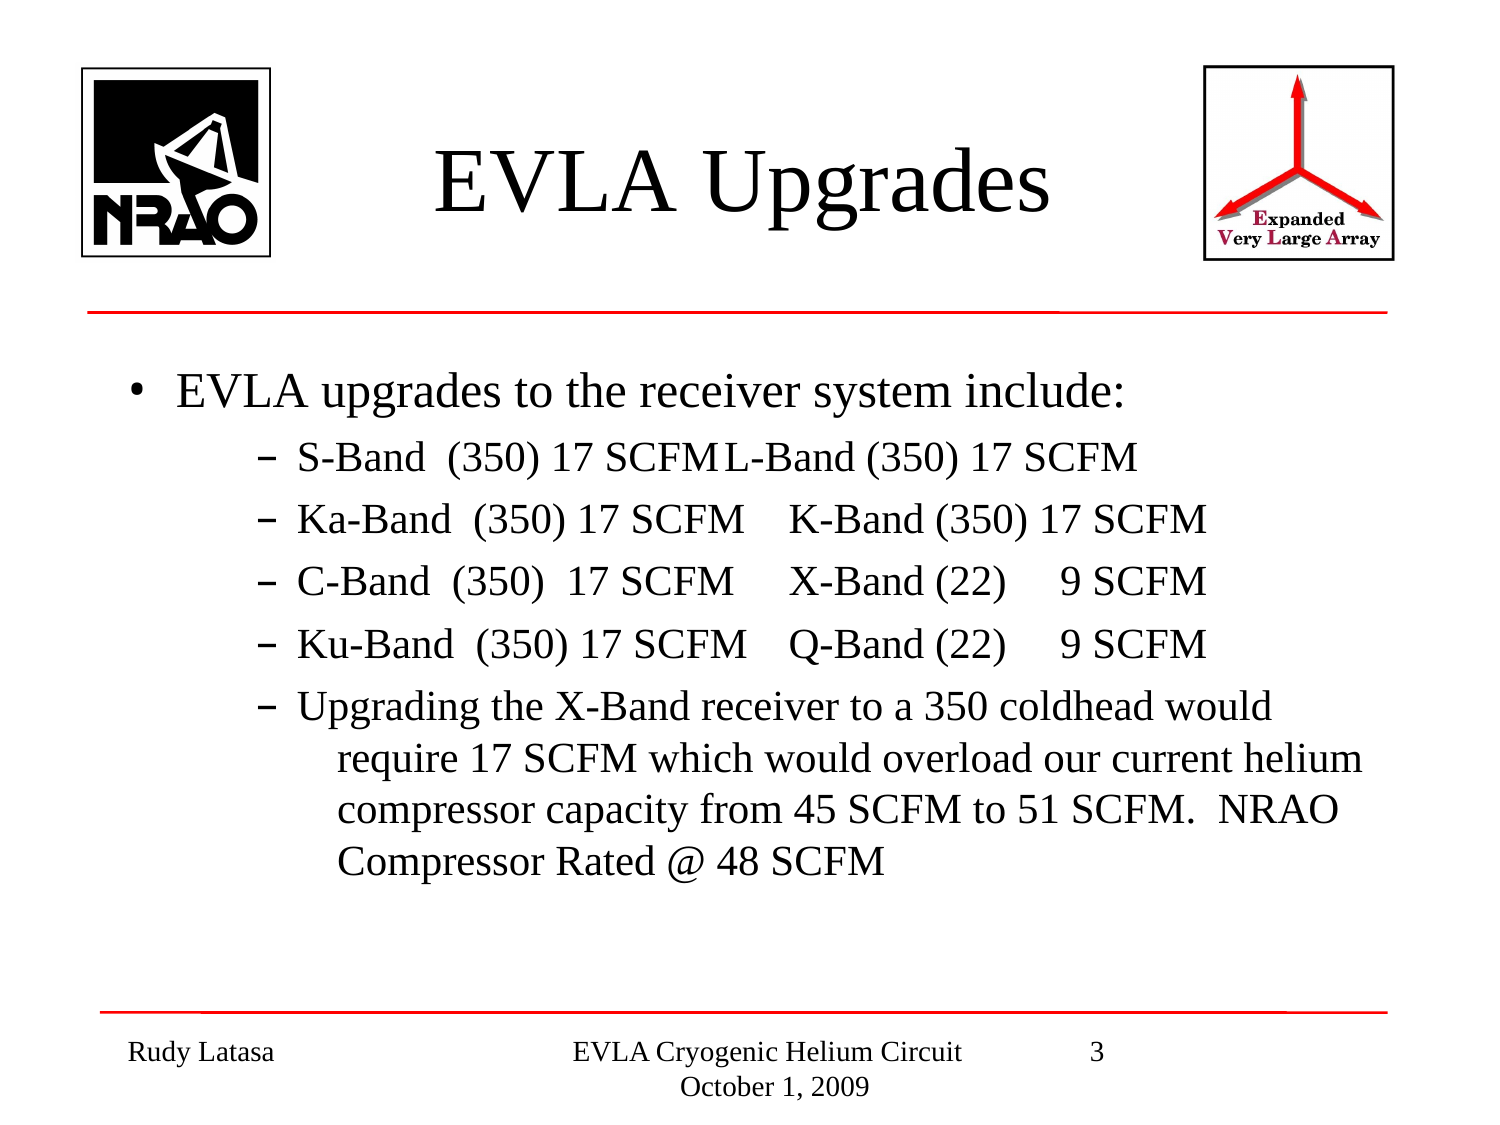

# EVLA Upgrades
EVLA upgrades to the receiver system include:
S-Band (350) 17 SCFM	L-Band (350) 17 SCFM
Ka-Band (350) 17 SCFM	K-Band (350) 17 SCFM
C-Band (350) 17 SCFM	X-Band (22) 9 SCFM
Ku-Band (350) 17 SCFM	Q-Band (22) 9 SCFM
Upgrading the X-Band receiver to a 350 coldhead would require 17 SCFM which would overload our current helium compressor capacity from 45 SCFM to 51 SCFM. NRAO Compressor Rated @ 48 SCFM
Rudy Latasa
EVLA Cryogenic Helium Circuit
October 1, 2009